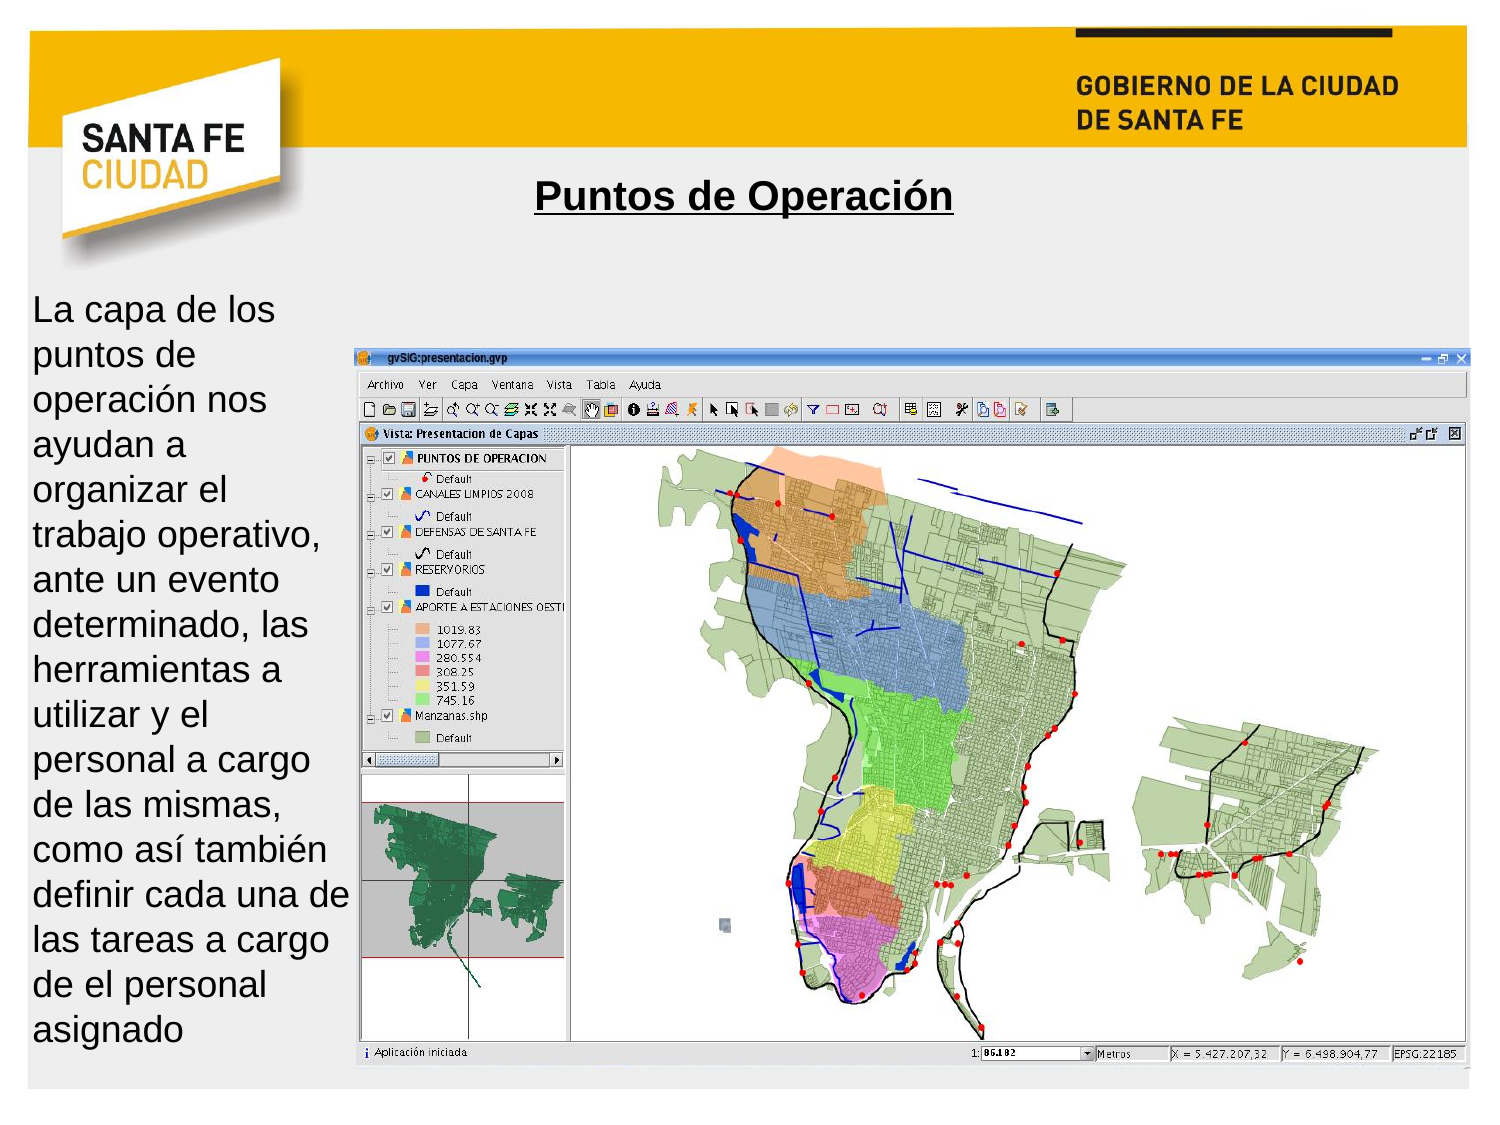

Puntos de Operación
La capa de los puntos de operación nos ayudan a organizar el trabajo operativo, ante un evento determinado, las herramientas a utilizar y el personal a cargo de las mismas, como así también definir cada una de las tareas a cargo de el personal asignado